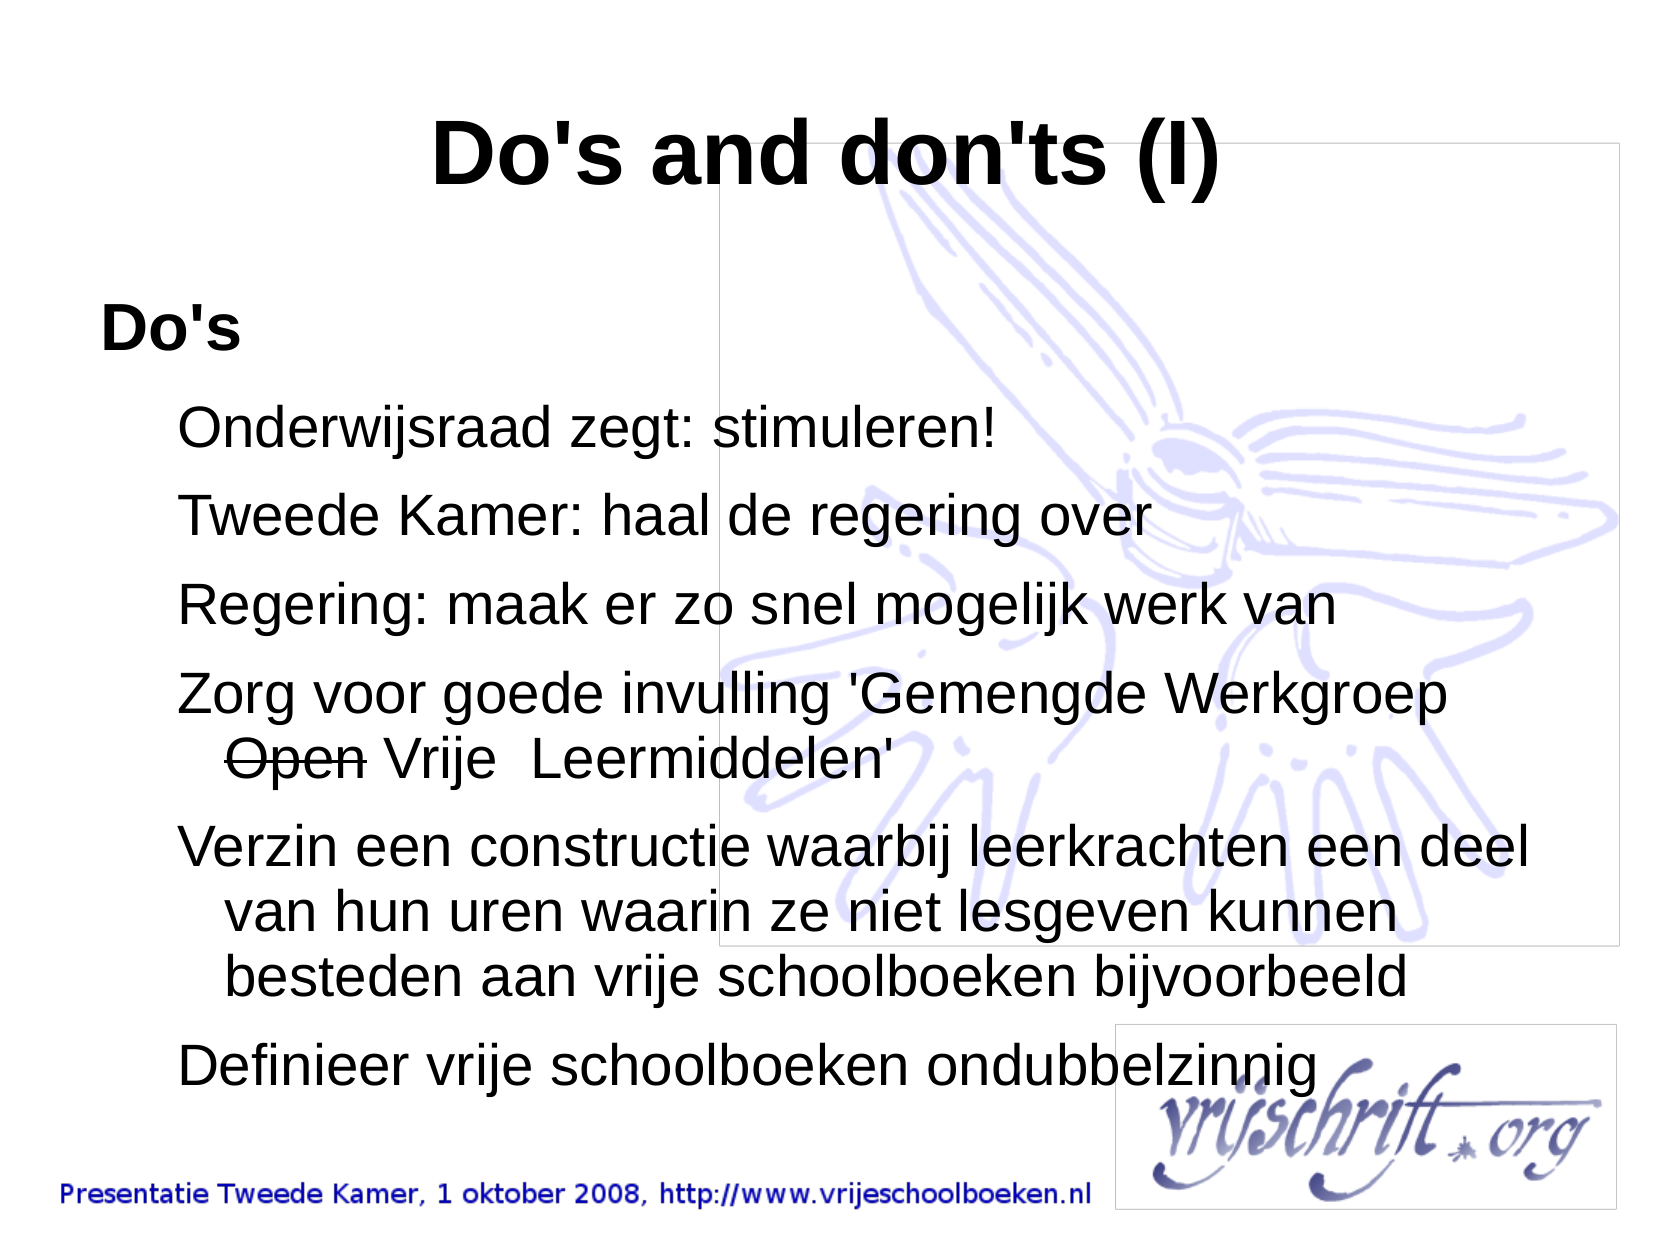

# Do's and don'ts (I)
Do's
Onderwijsraad zegt: stimuleren!
Tweede Kamer: haal de regering over
Regering: maak er zo snel mogelijk werk van
Zorg voor goede invulling 'Gemengde Werkgroep Open Vrije Leermiddelen'
Verzin een constructie waarbij leerkrachten een deel van hun uren waarin ze niet lesgeven kunnen besteden aan vrije schoolboeken bijvoorbeeld
Definieer vrije schoolboeken ondubbelzinnig